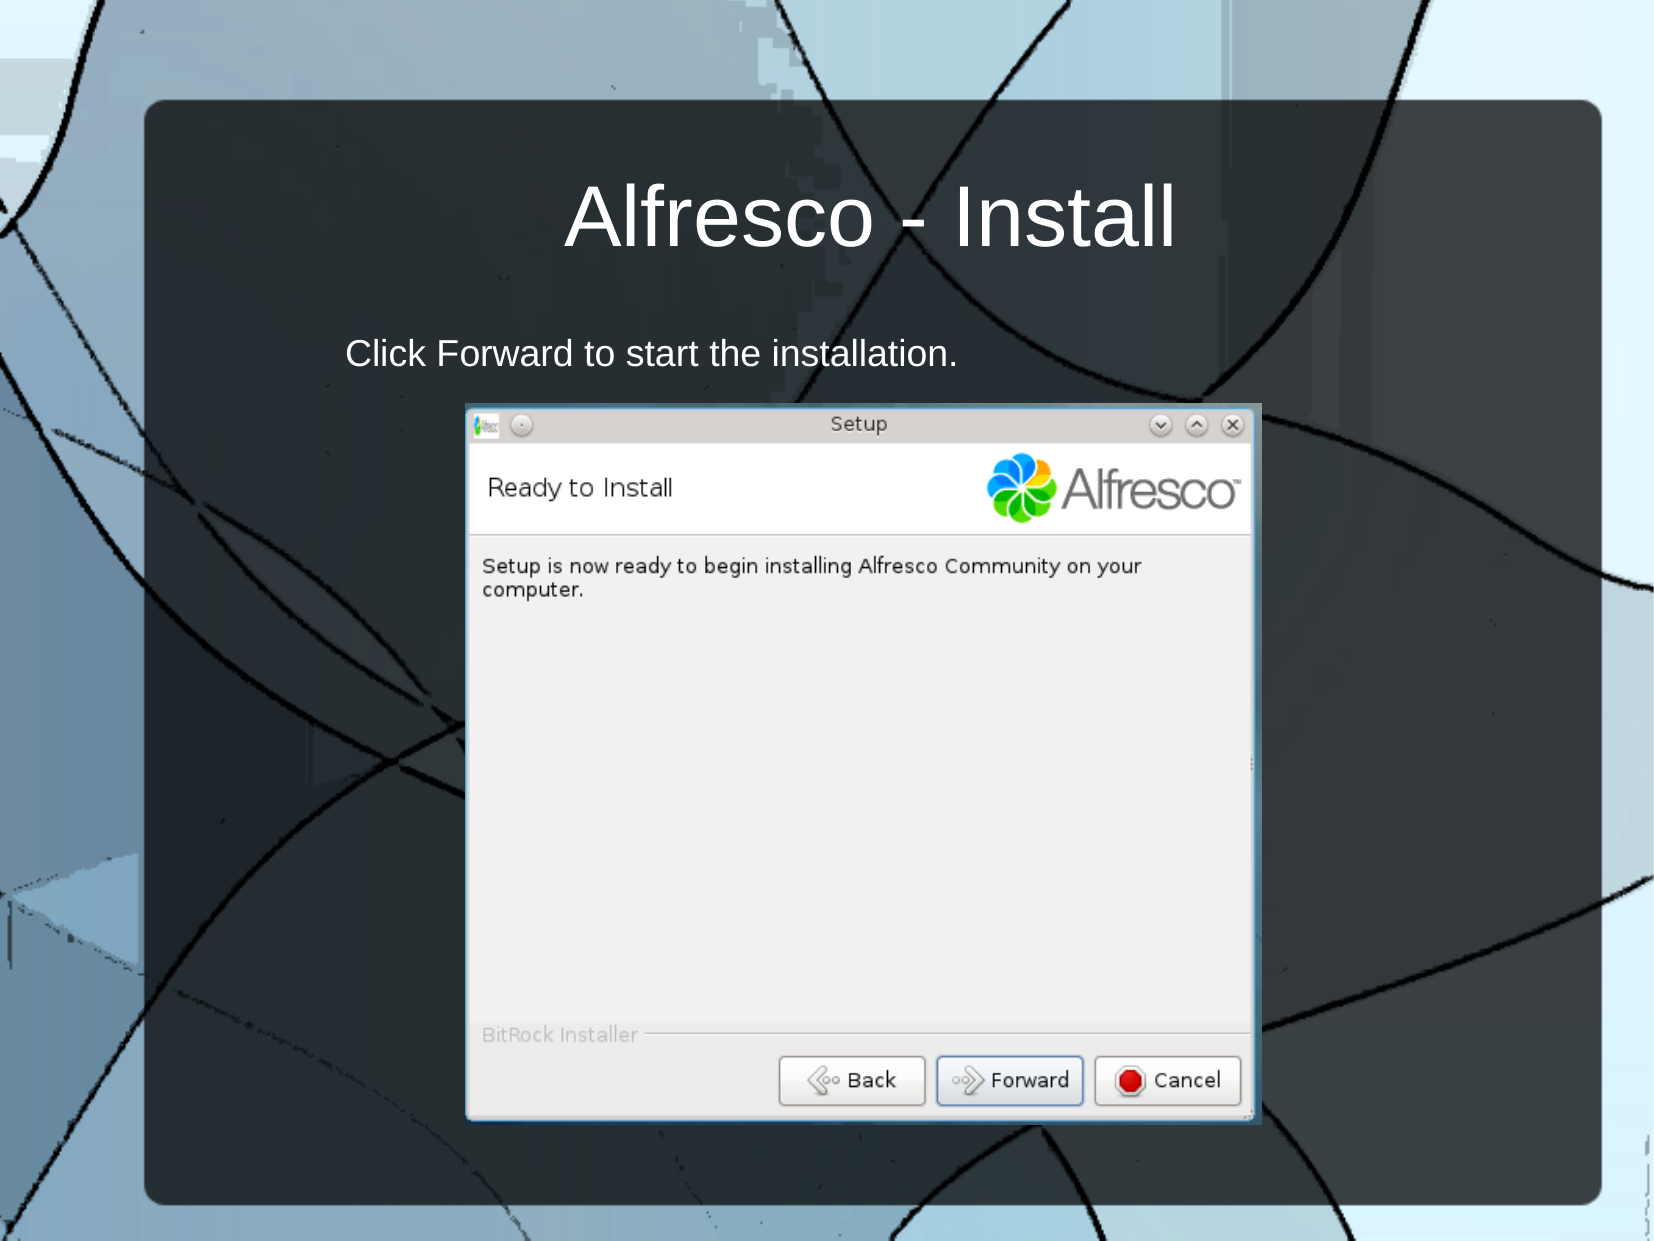

# Alfresco - Install
Click Forward to start the installation.